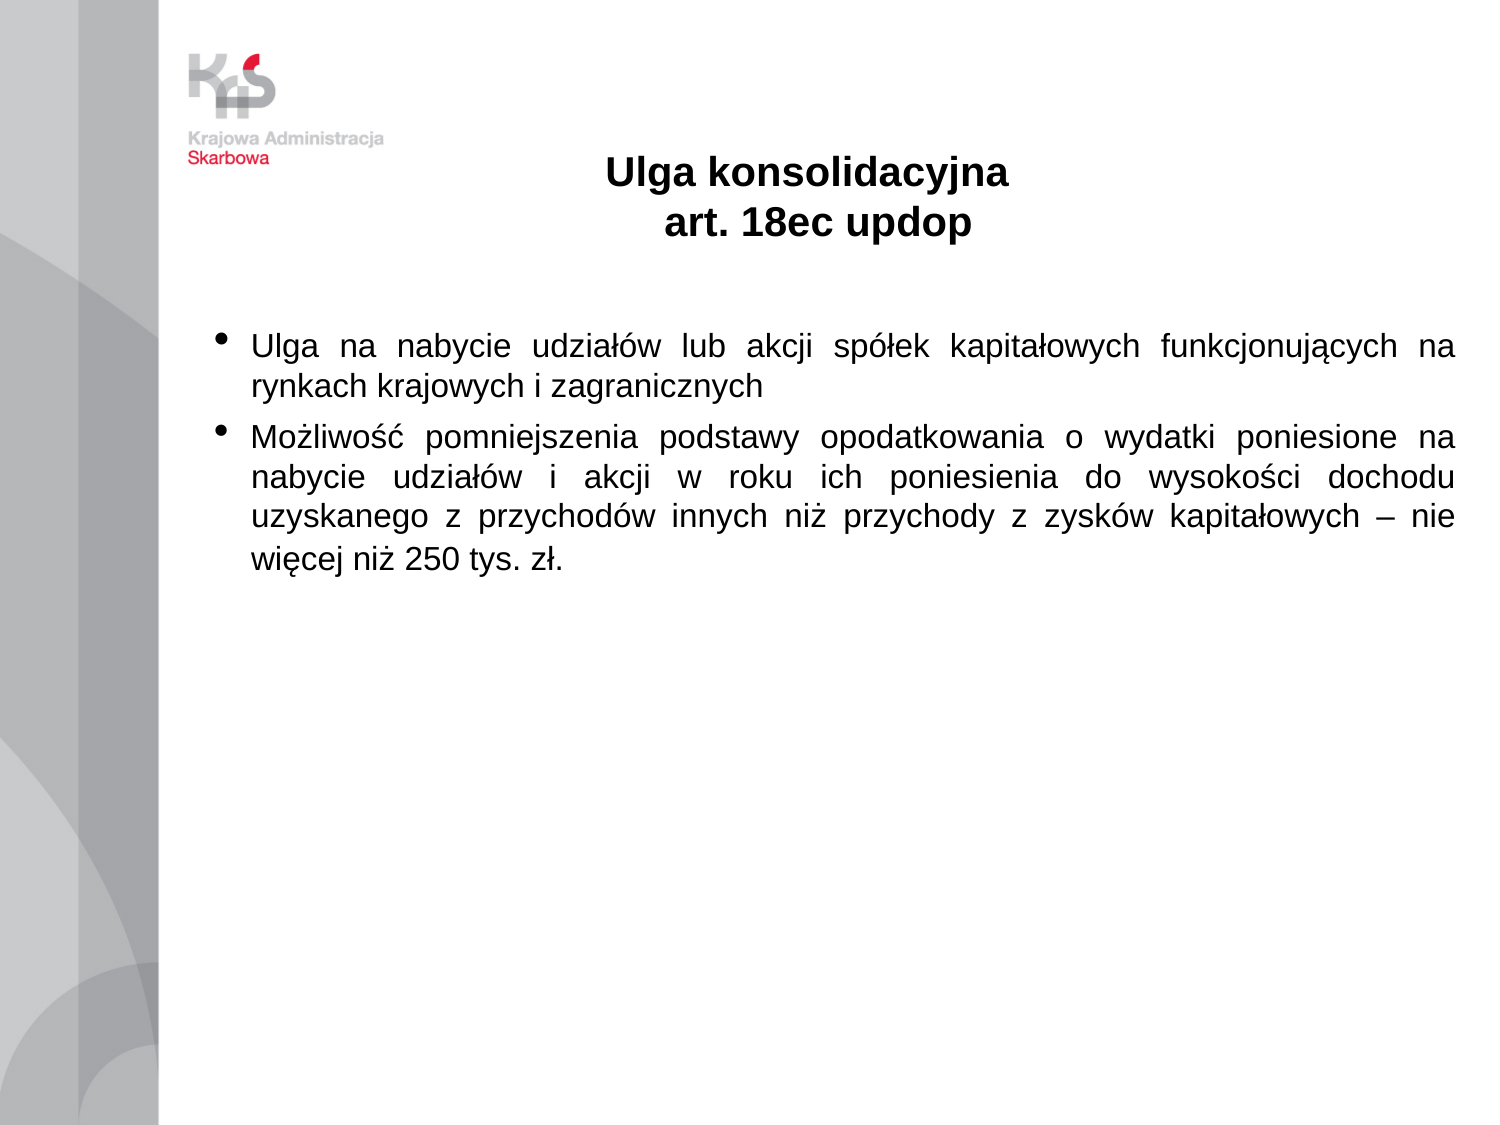

Ulga konsolidacyjna
 art. 18ec updop
 Ulga na nabycie udziałów lub akcji spółek kapitałowych funkcjonujących na rynkach krajowych i zagranicznych
 Możliwość pomniejszenia podstawy opodatkowania o wydatki poniesione na nabycie udziałów i akcji w roku ich poniesienia do wysokości dochodu uzyskanego z przychodów innych niż przychody z zysków kapitałowych – nie więcej niż 250 tys. zł.